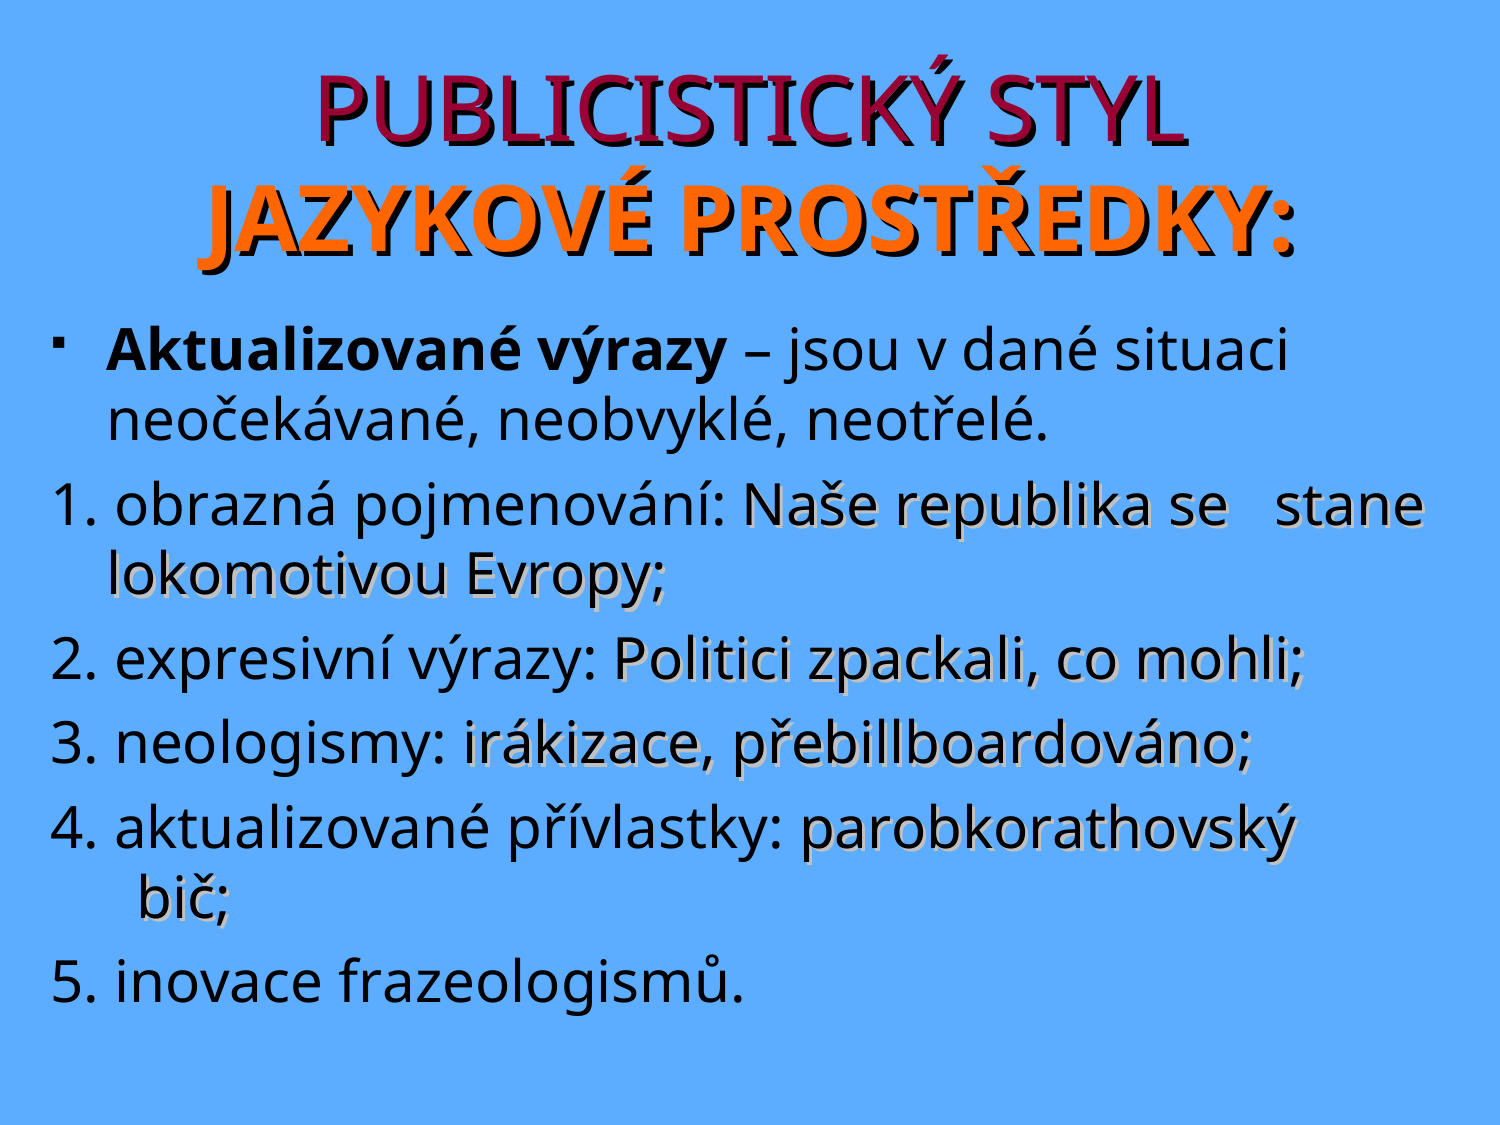

# PUBLICISTICKÝ STYL JAZYKOVÉ PROSTŘEDKY:
Aktualizované výrazy – jsou v dané situaci neočekávané, neobvyklé, neotřelé.
1. obrazná pojmenování: Naše republika se stane lokomotivou Evropy;
2. expresivní výrazy: Politici zpackali, co mohli;
3. neologismy: irákizace, přebillboardováno;
4. aktualizované přívlastky: parobkorathovský bič;
5. inovace frazeologismů.